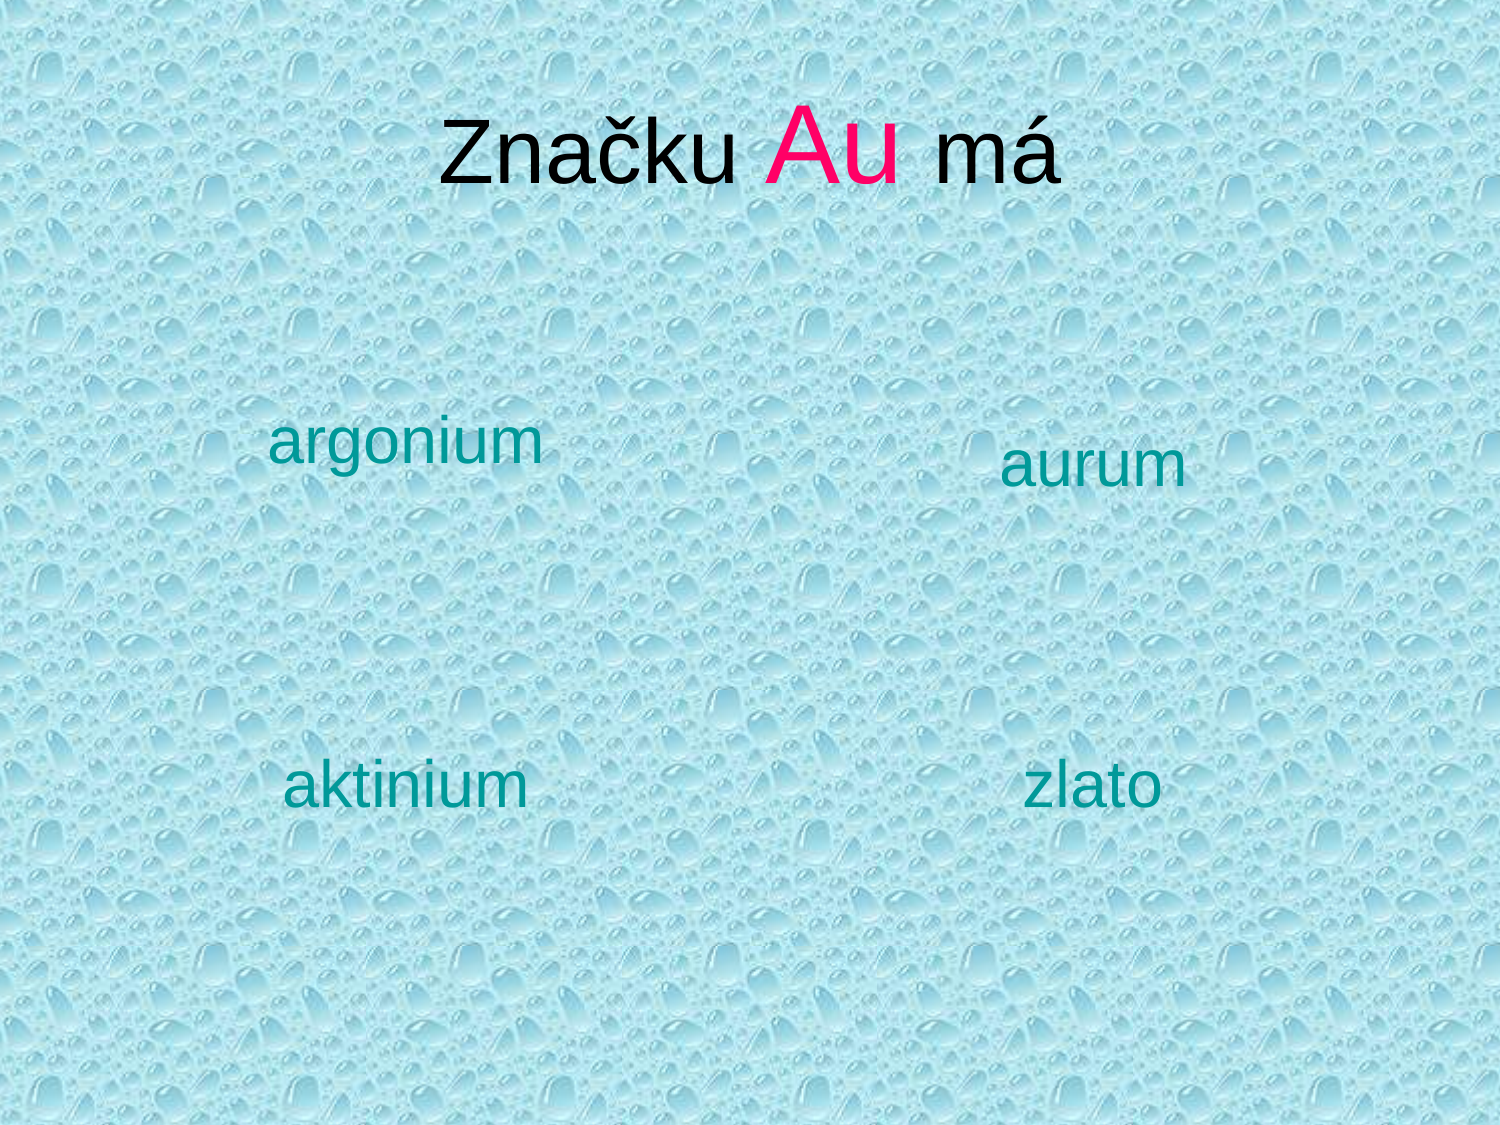

# Značku Au má
| argonium |
| --- |
| aurum |
| --- |
| aktinium |
| --- |
| zlato |
| --- |